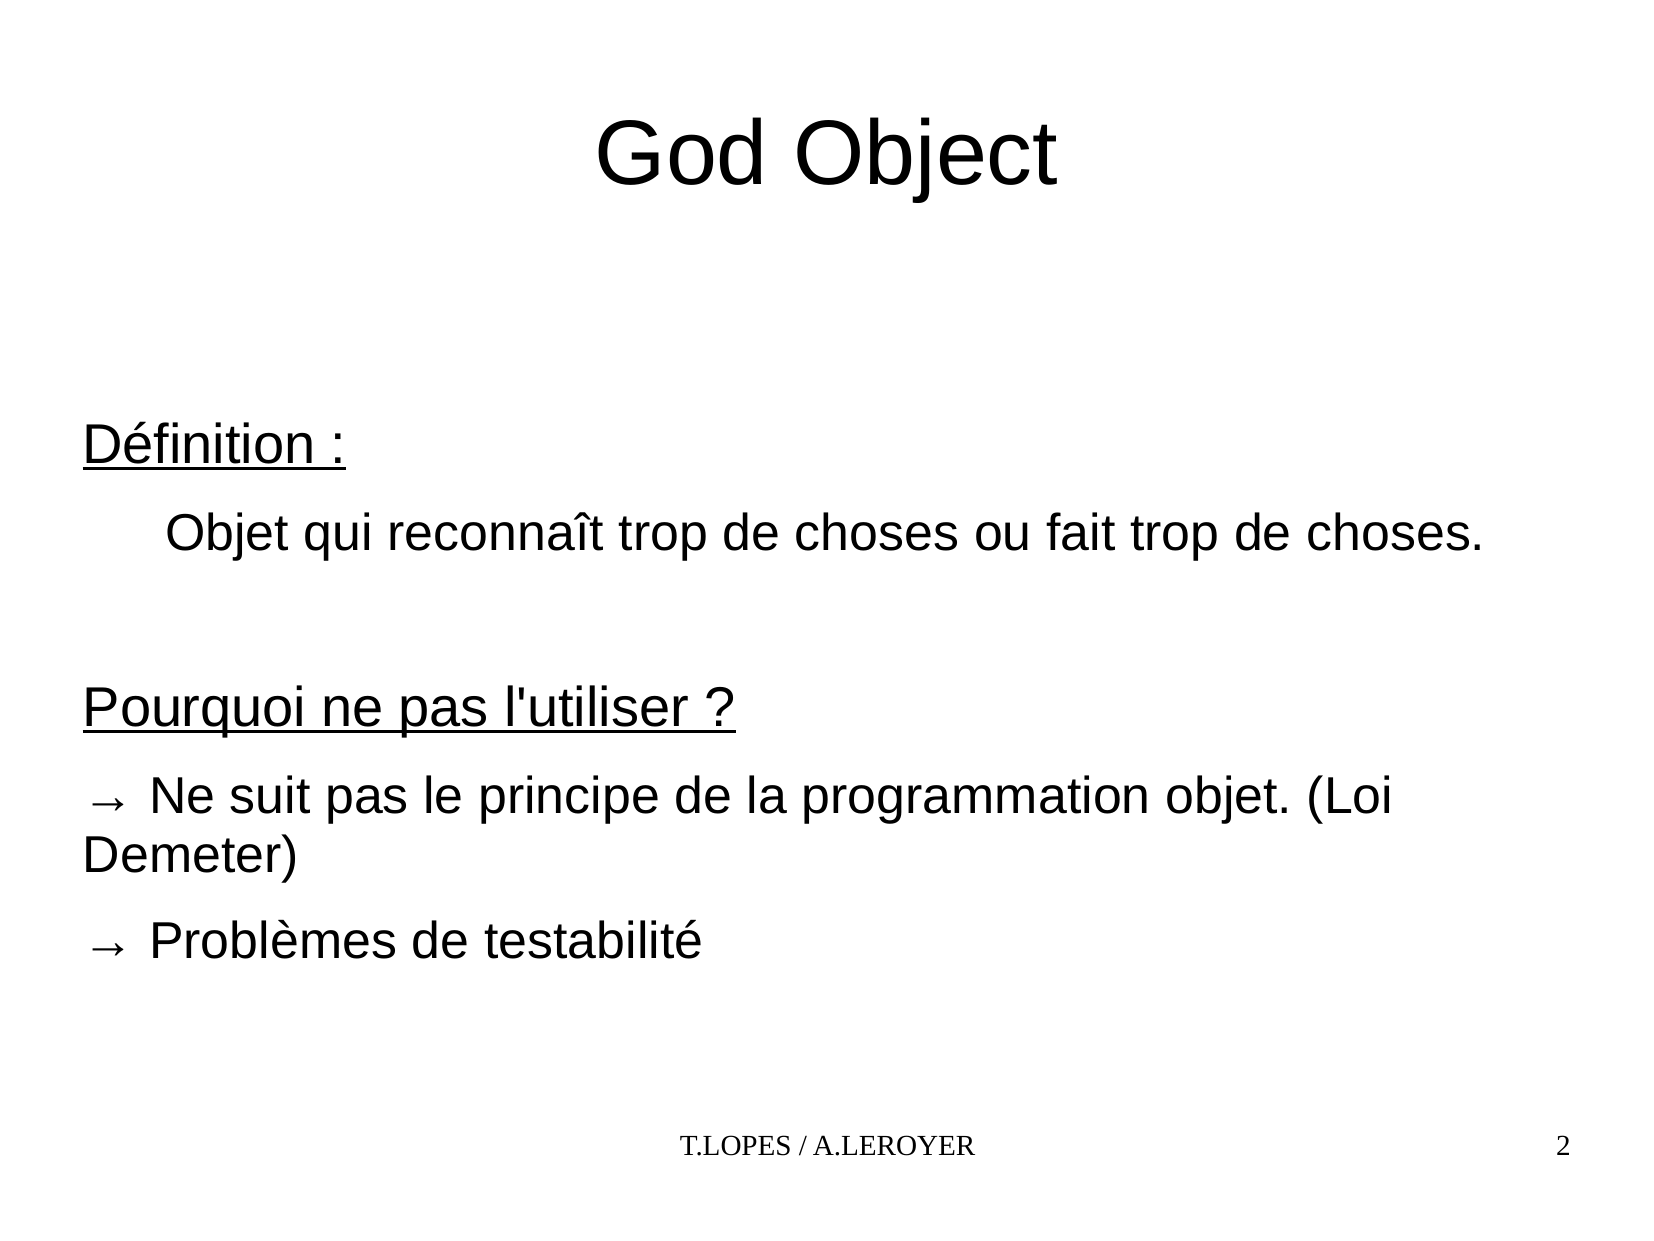

# God Object
Définition :
Objet qui reconnaît trop de choses ou fait trop de choses.
Pourquoi ne pas l'utiliser ?
→ Ne suit pas le principe de la programmation objet. (Loi Demeter)
→ Problèmes de testabilité
T.LOPES / A.LEROYER
2